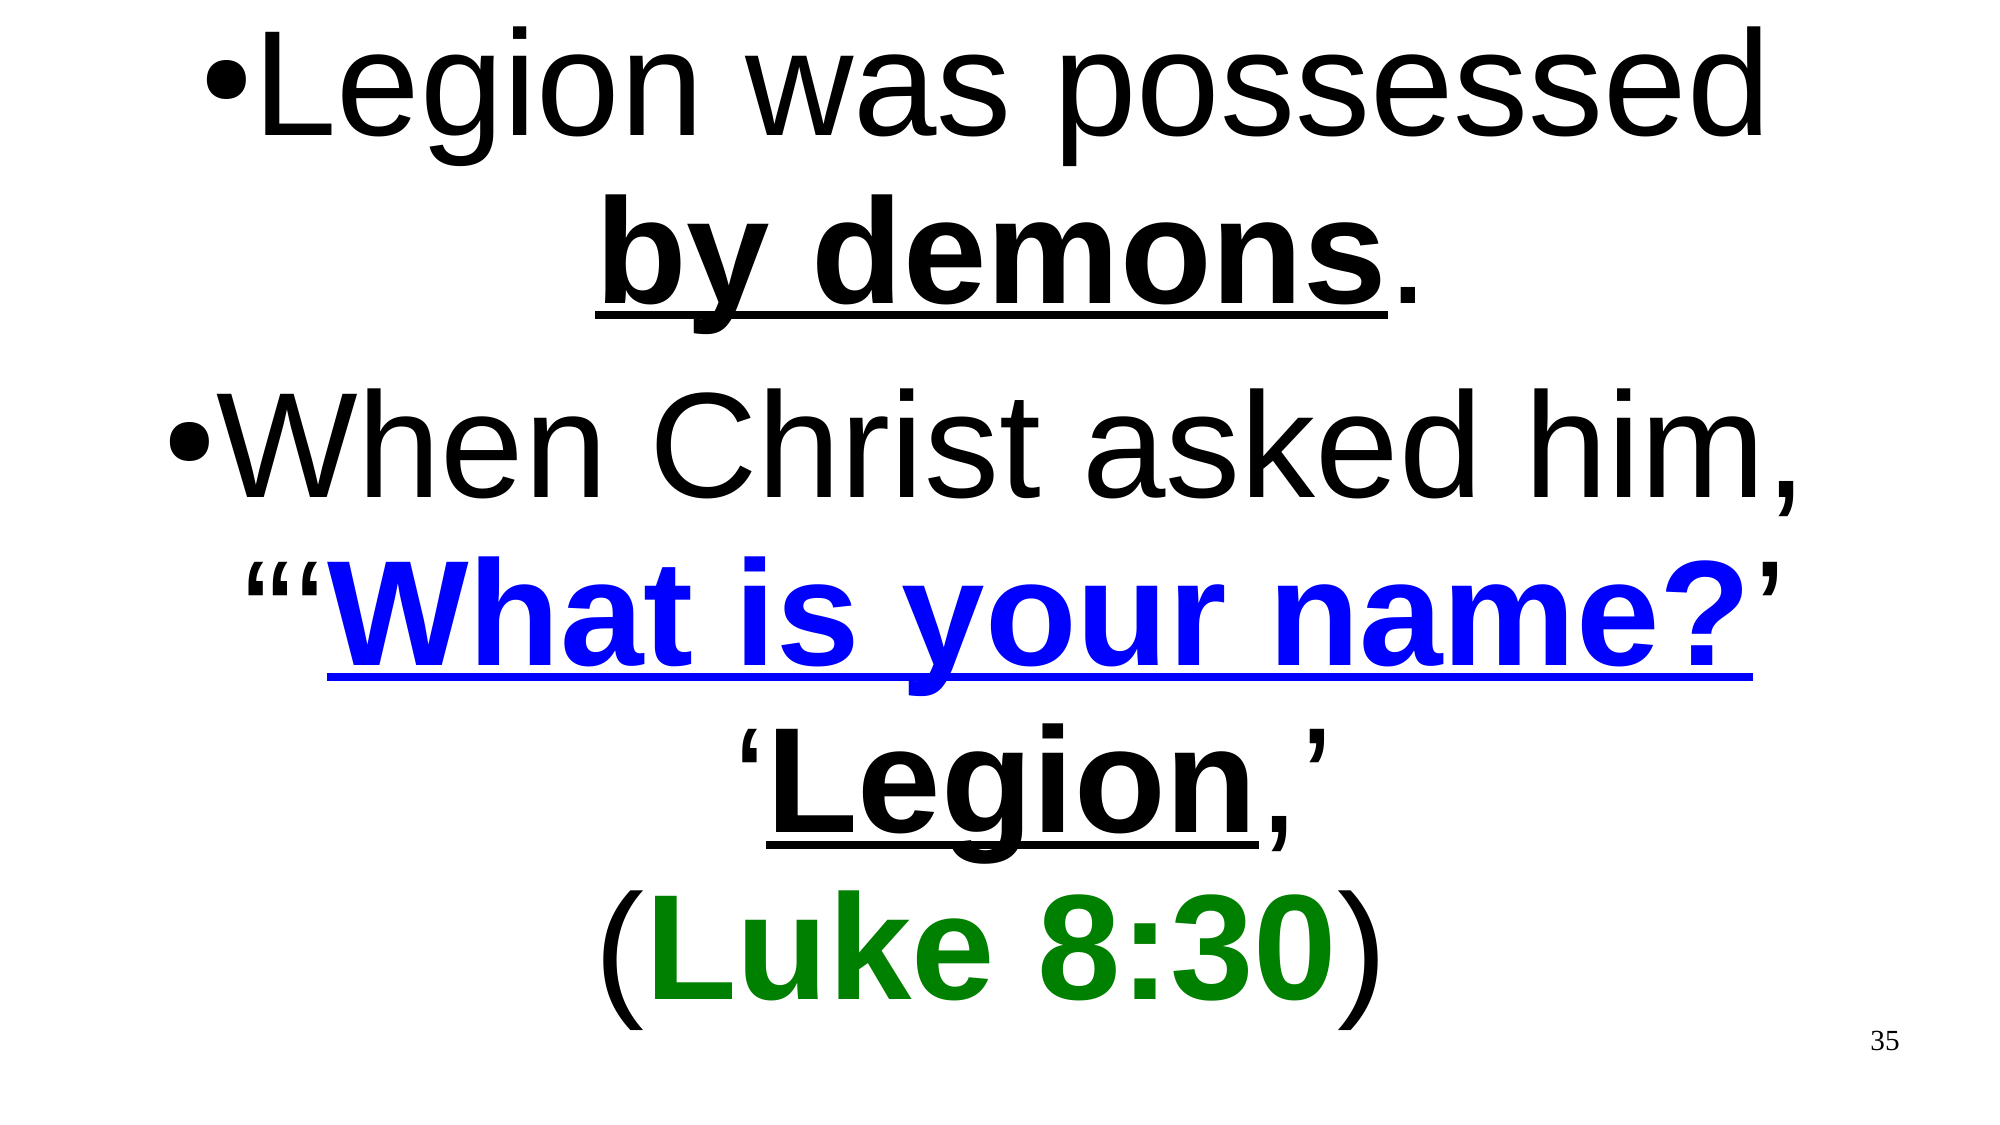

# Legion was possessed by demons.
When Christ asked him,
“‘What is your name?’
‘Legion,’
(Luke 8:30)
35